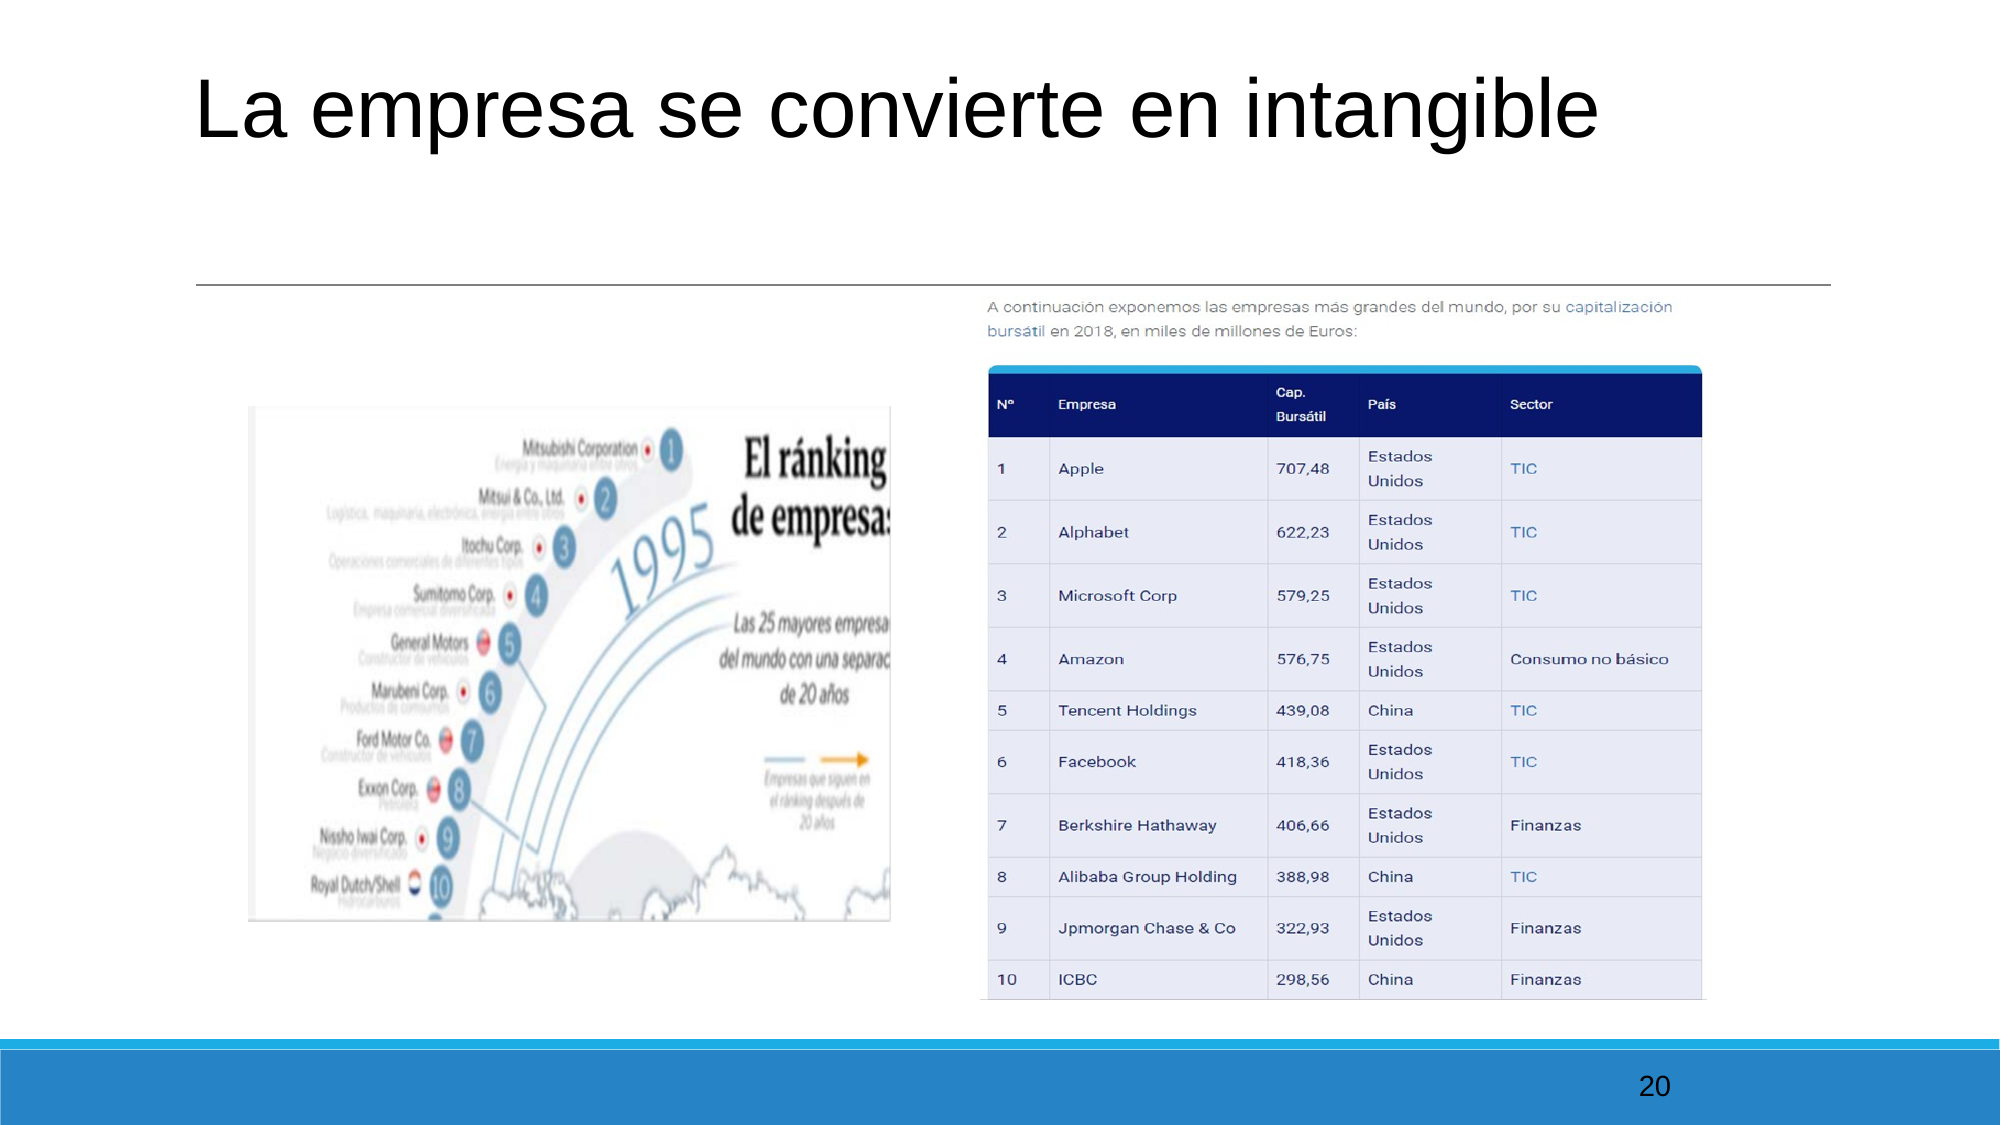

# La empresa se convierte en intangible